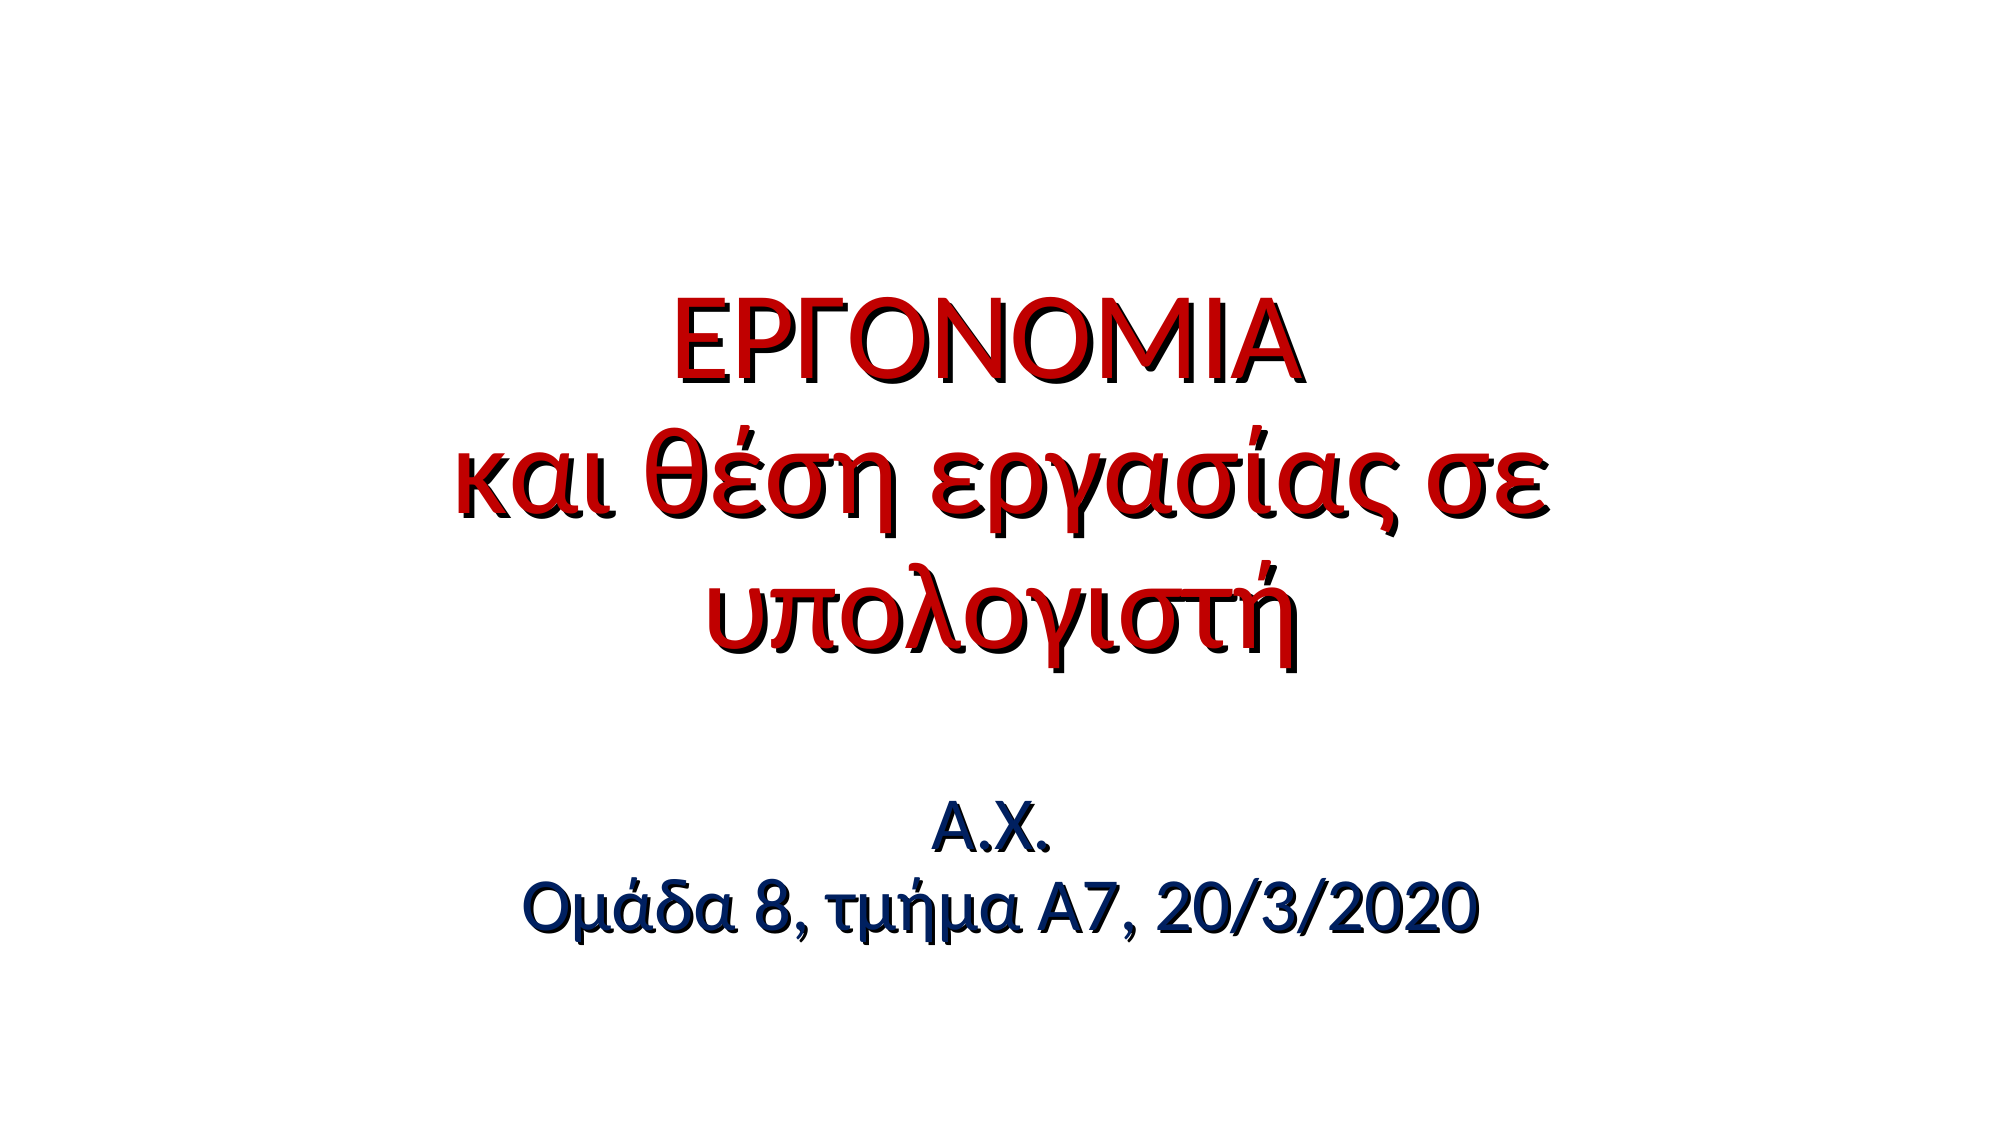

# ΕΡΓΟΝΟΜΙΑ και θέση εργασίας σε υπολογιστή
A.X.
Oμάδα 8, τμήμα A7, 20/3/2020